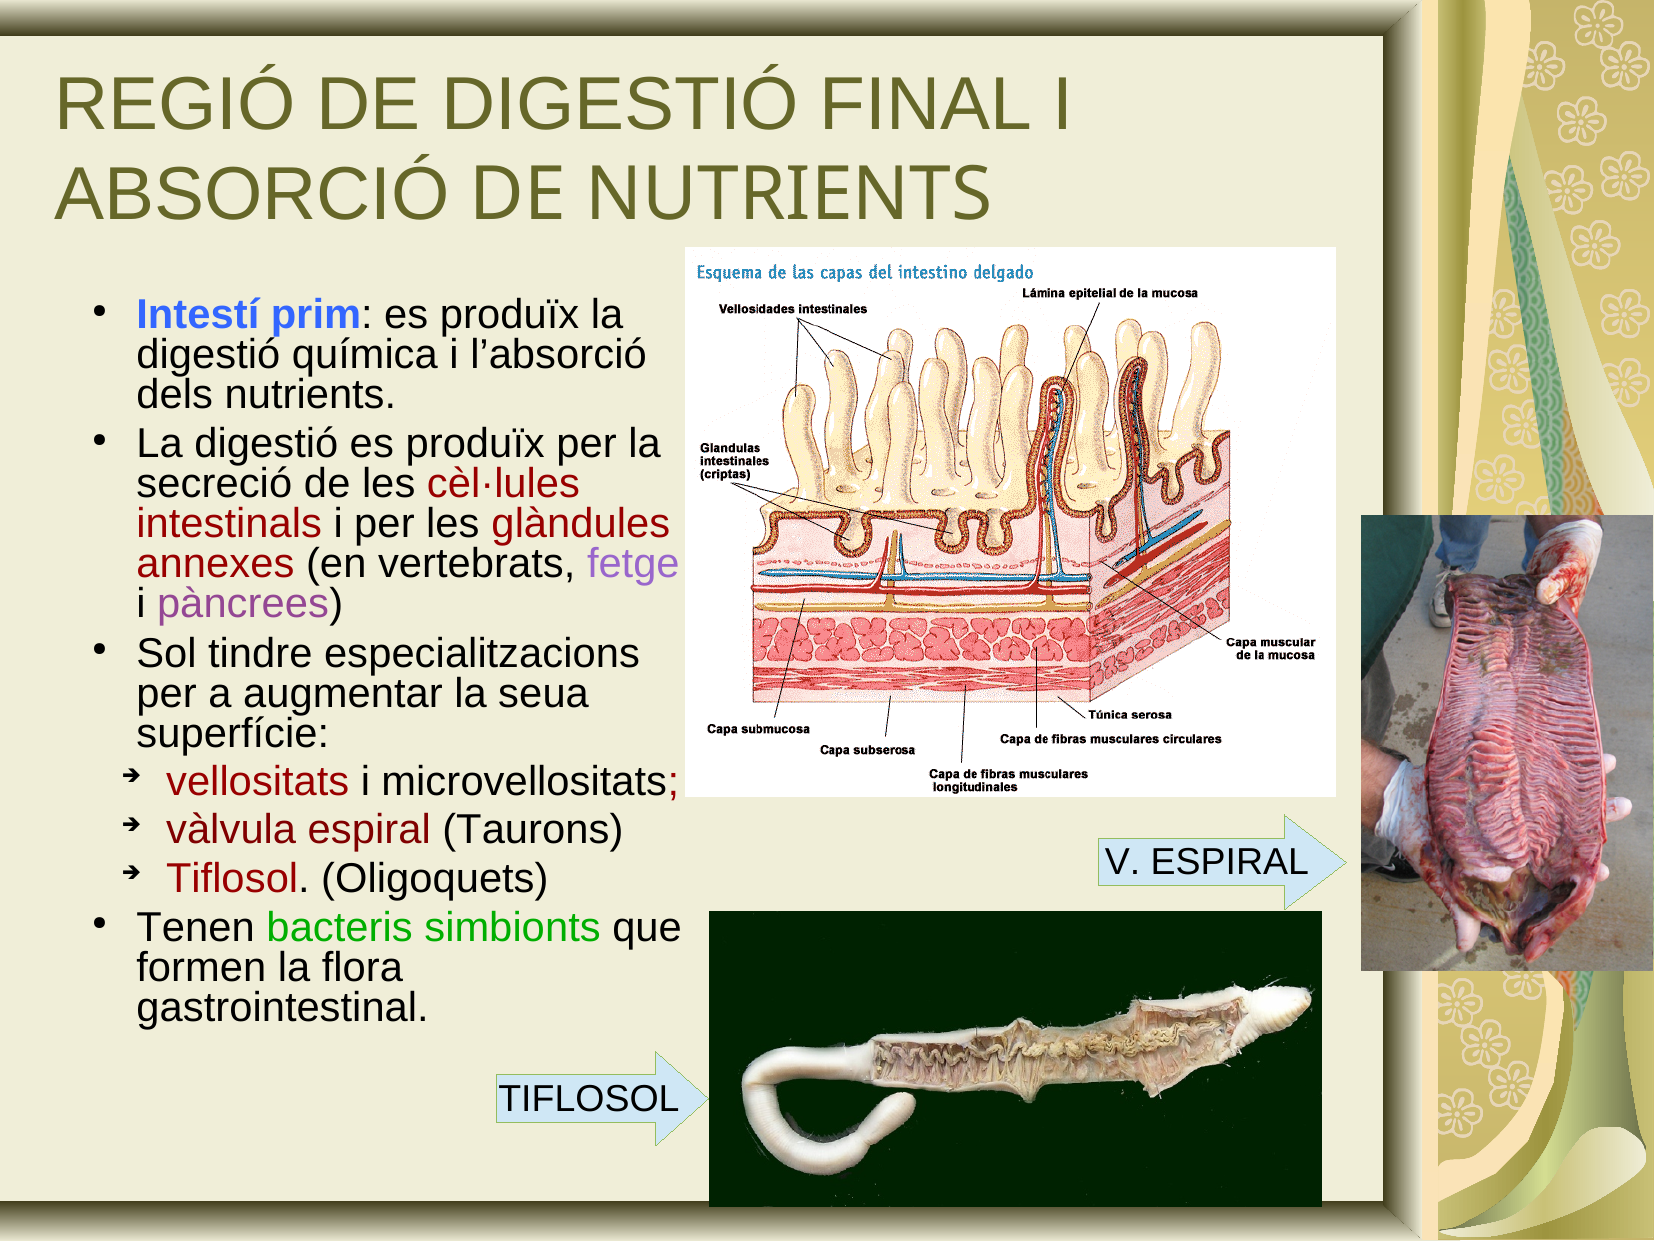

REGIÓ DE DIGESTIÓ FINAL I ABSORCIÓ DE NUTRIENTS
Intestí prim: es produïx la digestió química i l’absorció dels nutrients.
La digestió es produïx per la secreció de les cèl·lules intestinals i per les glàndules annexes (en vertebrats, fetge i pàncrees)
Sol tindre especialitzacions per a augmentar la seua superfície:
vellositats i microvellositats;
vàlvula espiral (Taurons)
Tiflosol. (Oligoquets)
Tenen bacteris simbionts que formen la flora gastrointestinal.
V. ESPIRAL
TIFLOSOL